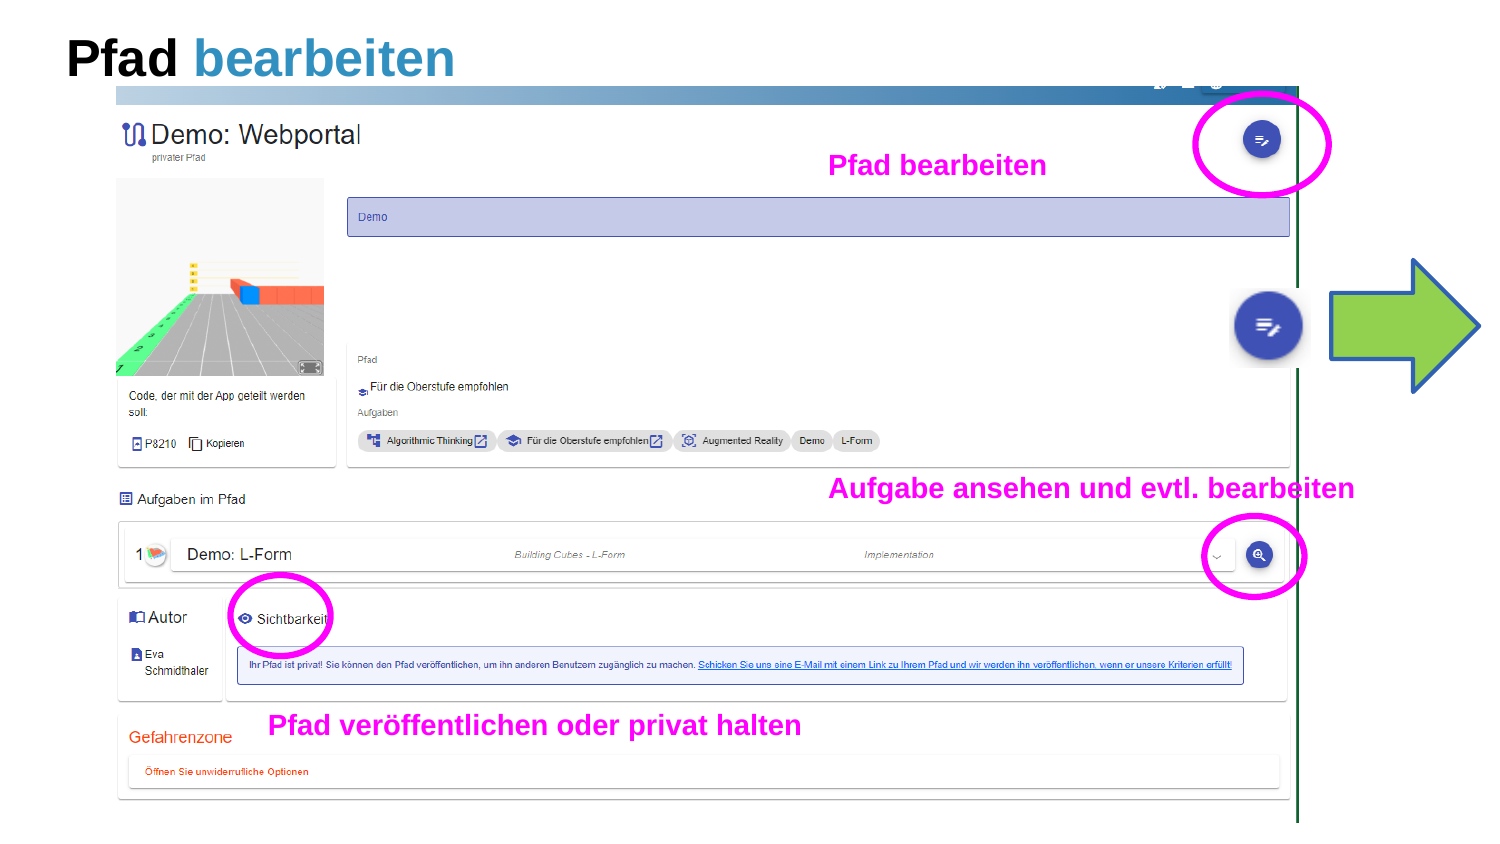

# Pfad bearbeiten
Pfad bearbeiten
Aufgabe ansehen und evtl. bearbeiten
Pfad veröffentlichen oder privat halten